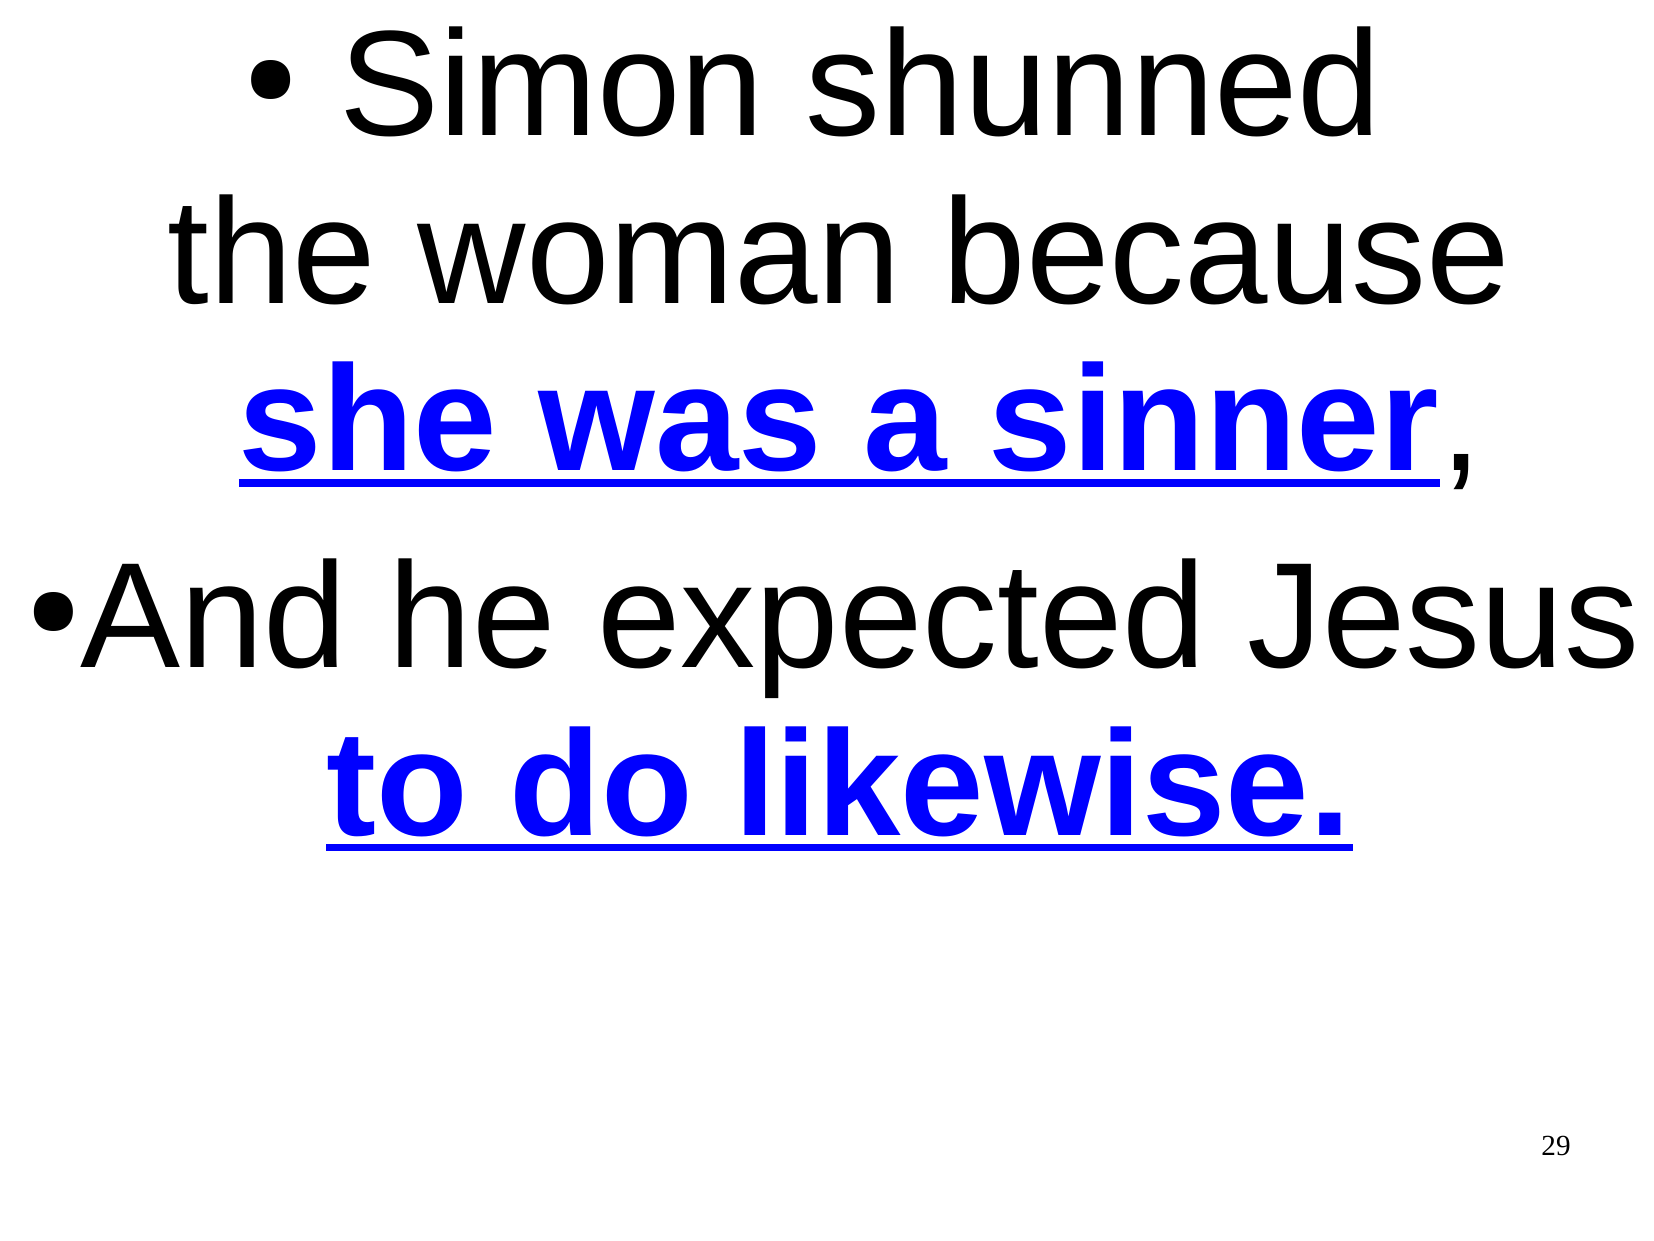

# Simon shunned the woman because she was a sinner,
And he expected Jesus to do likewise.
29